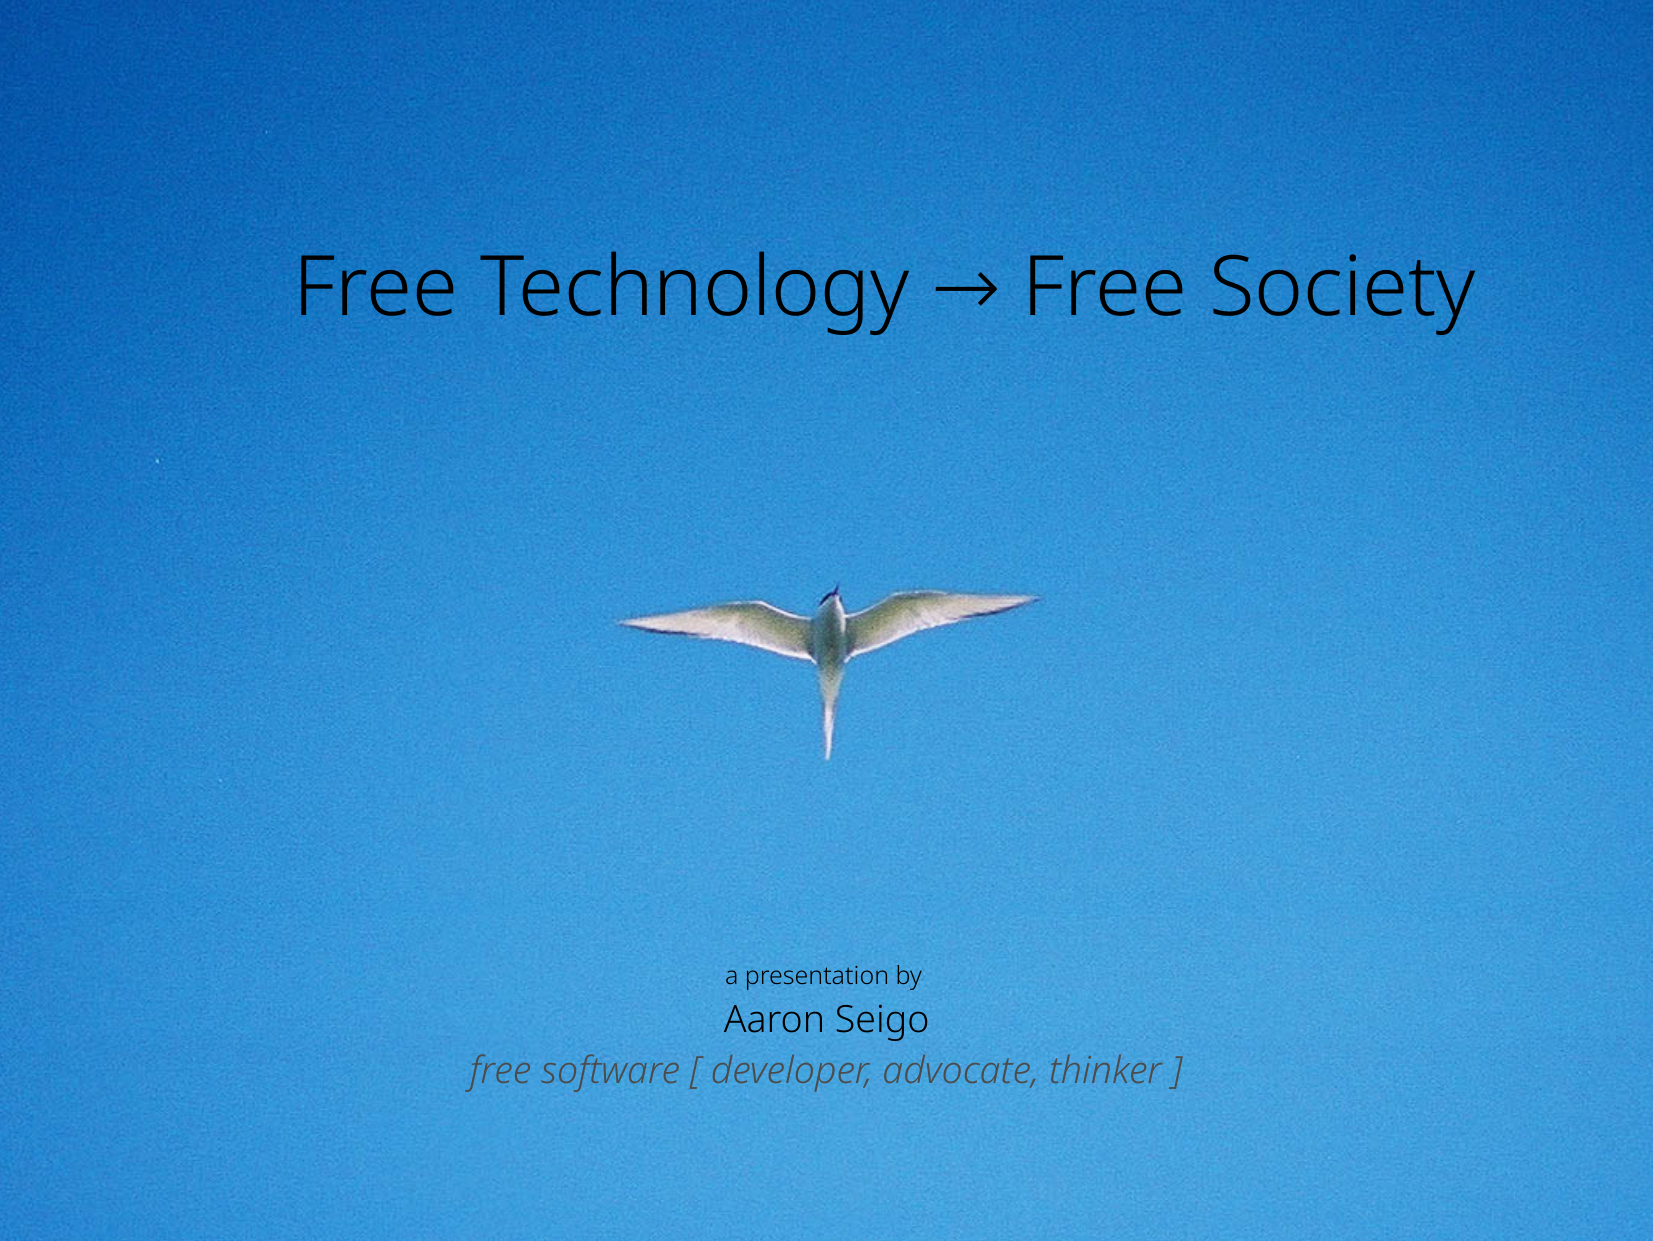

#
Free Technology → Free Society
a presentation by
Aaron Seigo
free software [ developer, advocate, thinker ]